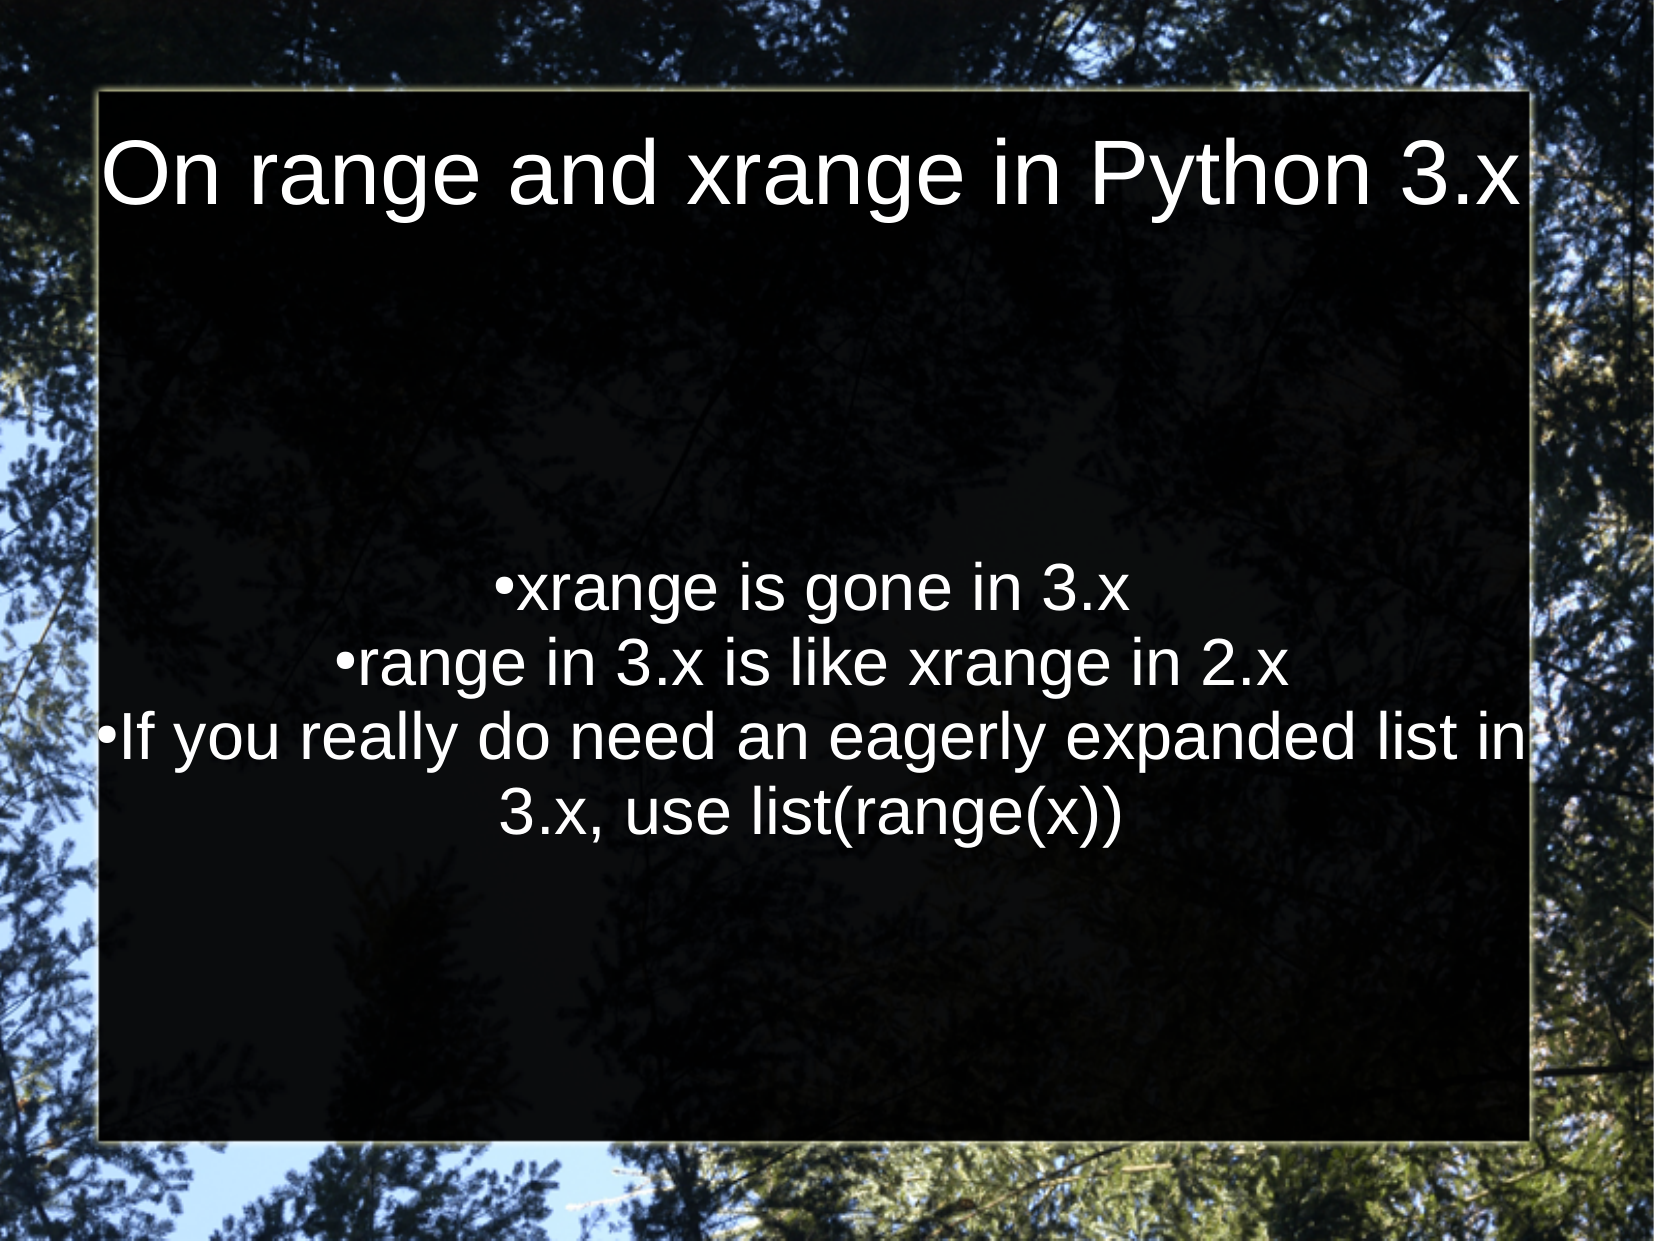

# On range and xrange in Python 3.x
xrange is gone in 3.x
range in 3.x is like xrange in 2.x
If you really do need an eagerly expanded list in 3.x, use list(range(x))